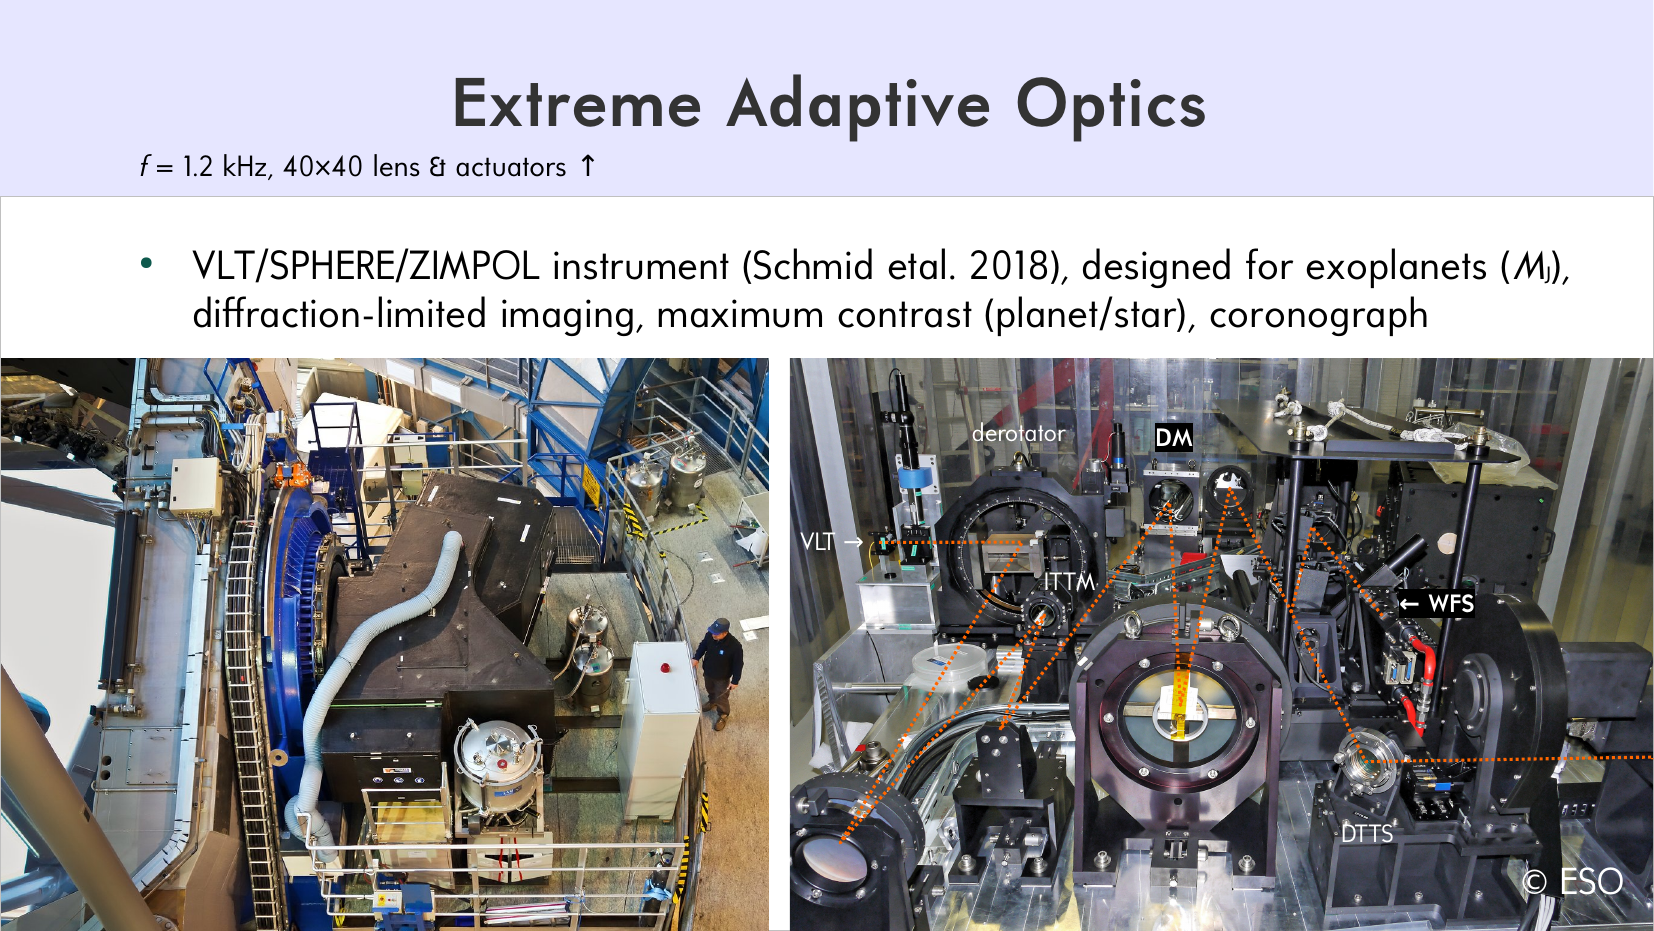

# Extreme Adaptive Optics
f = 1.2 kHz, 40×40 lens & actuators ↑
VLT/SPHERE/ZIMPOL instrument (Schmid etal. 2018), designed for exoplanets (MJ), diffraction-limited imaging, maximum contrast (planet/star), coronograph
derotator
DM
VLT →
ITTM
← WFS
DTTS
© ESO